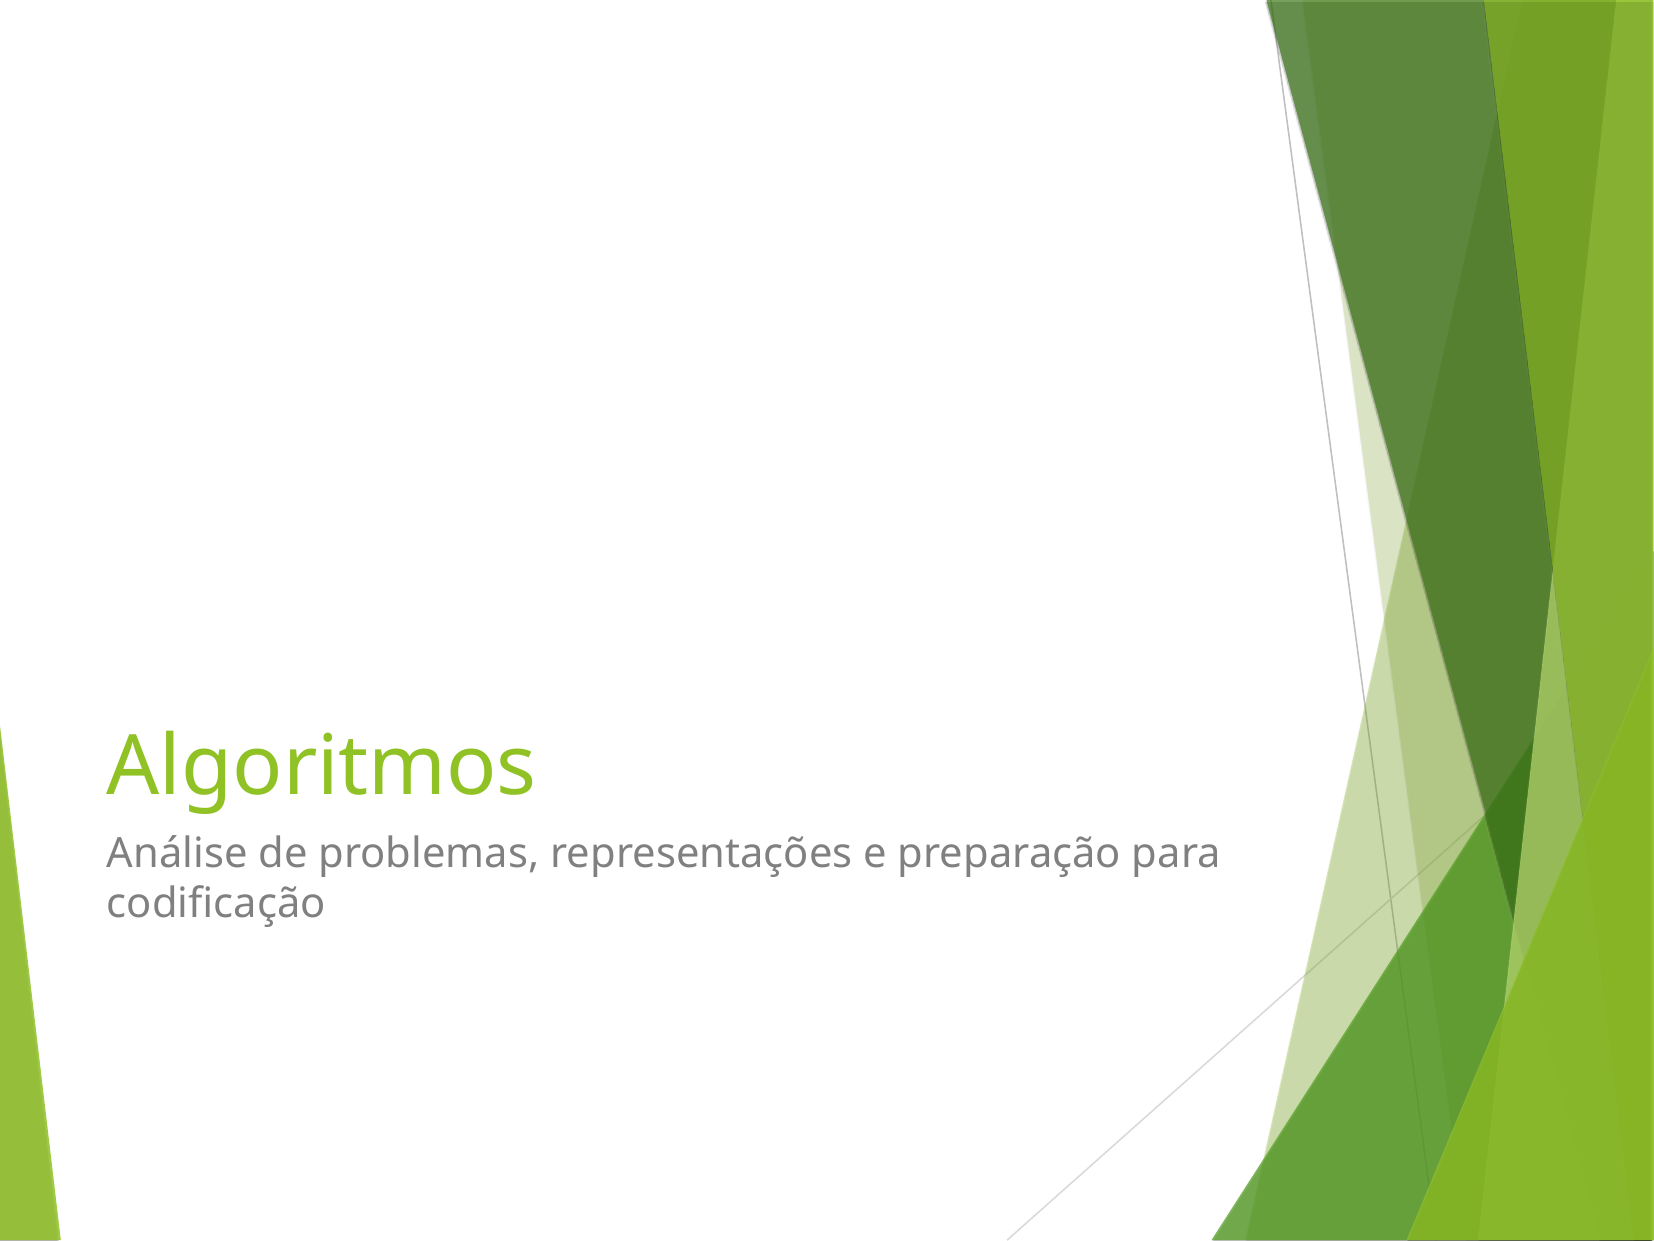

# Algoritmos
Análise de problemas, representações e preparação para codificação